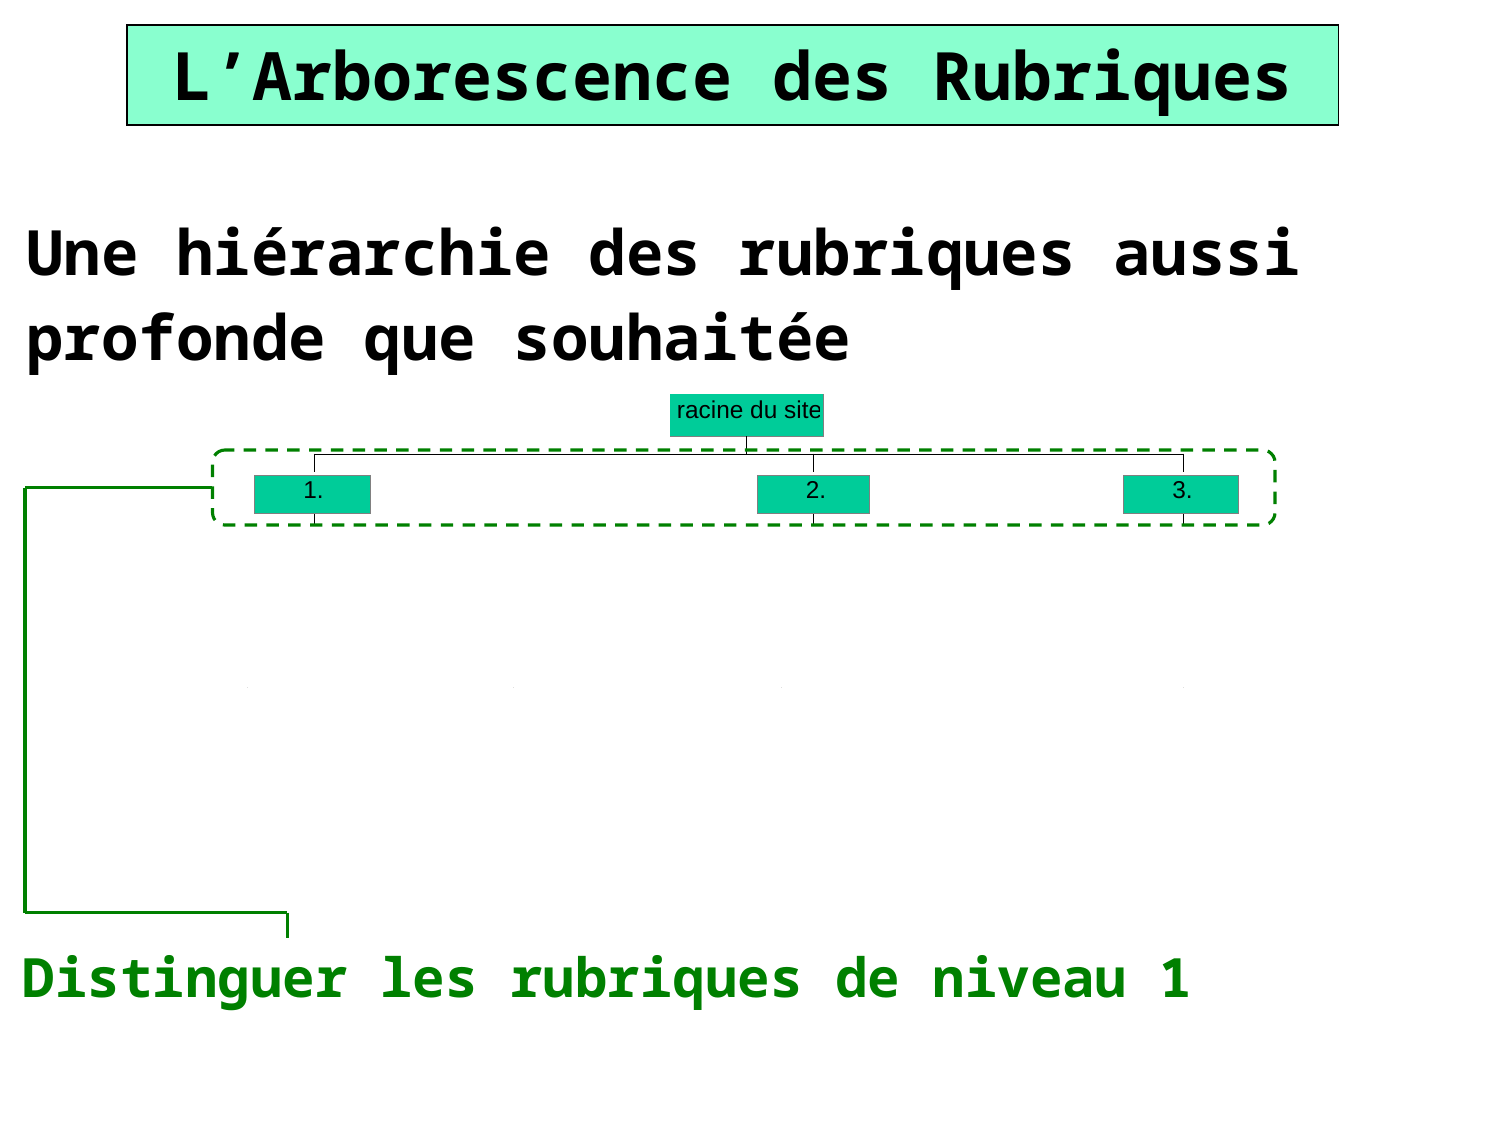

L’Arborescence des Rubriques
Une hiérarchie des rubriques aussi profonde que souhaitée
Distinguer les rubriques de niveau 1